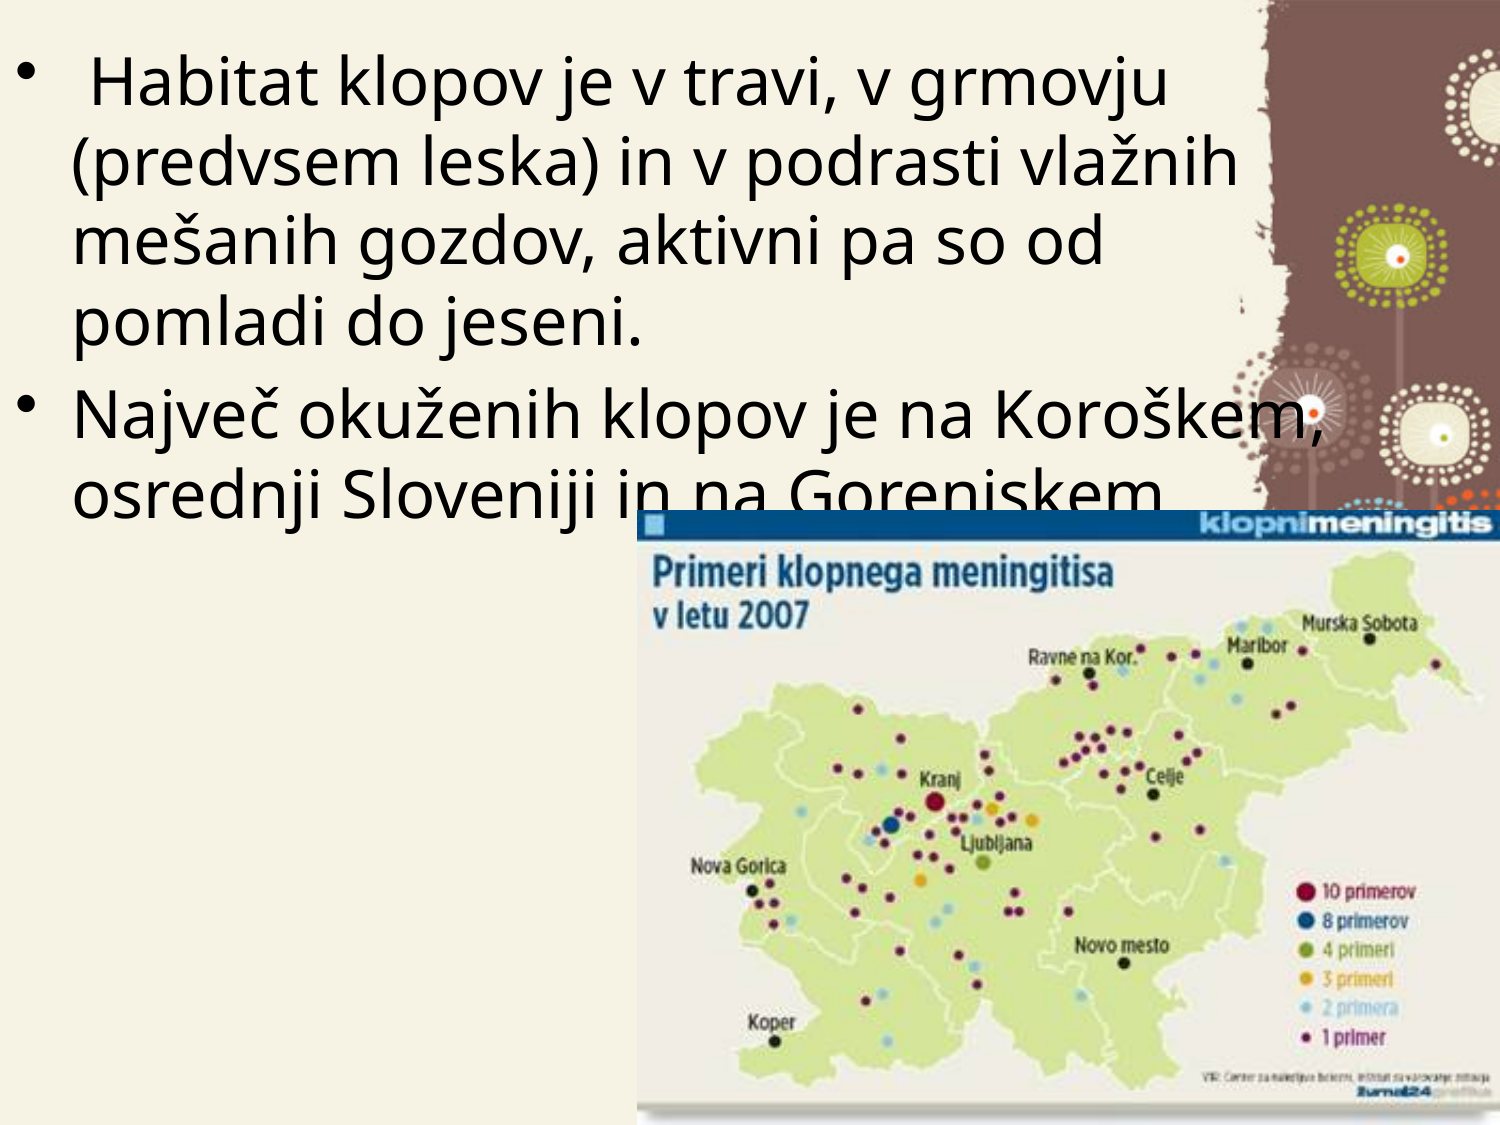

# Habitat klopov je v travi, v grmovju (predvsem leska) in v podrasti vlažnih mešanih gozdov, aktivni pa so od pomladi do jeseni.
Največ okuženih klopov je na Koroškem, osrednji Sloveniji in na Gorenjskem.